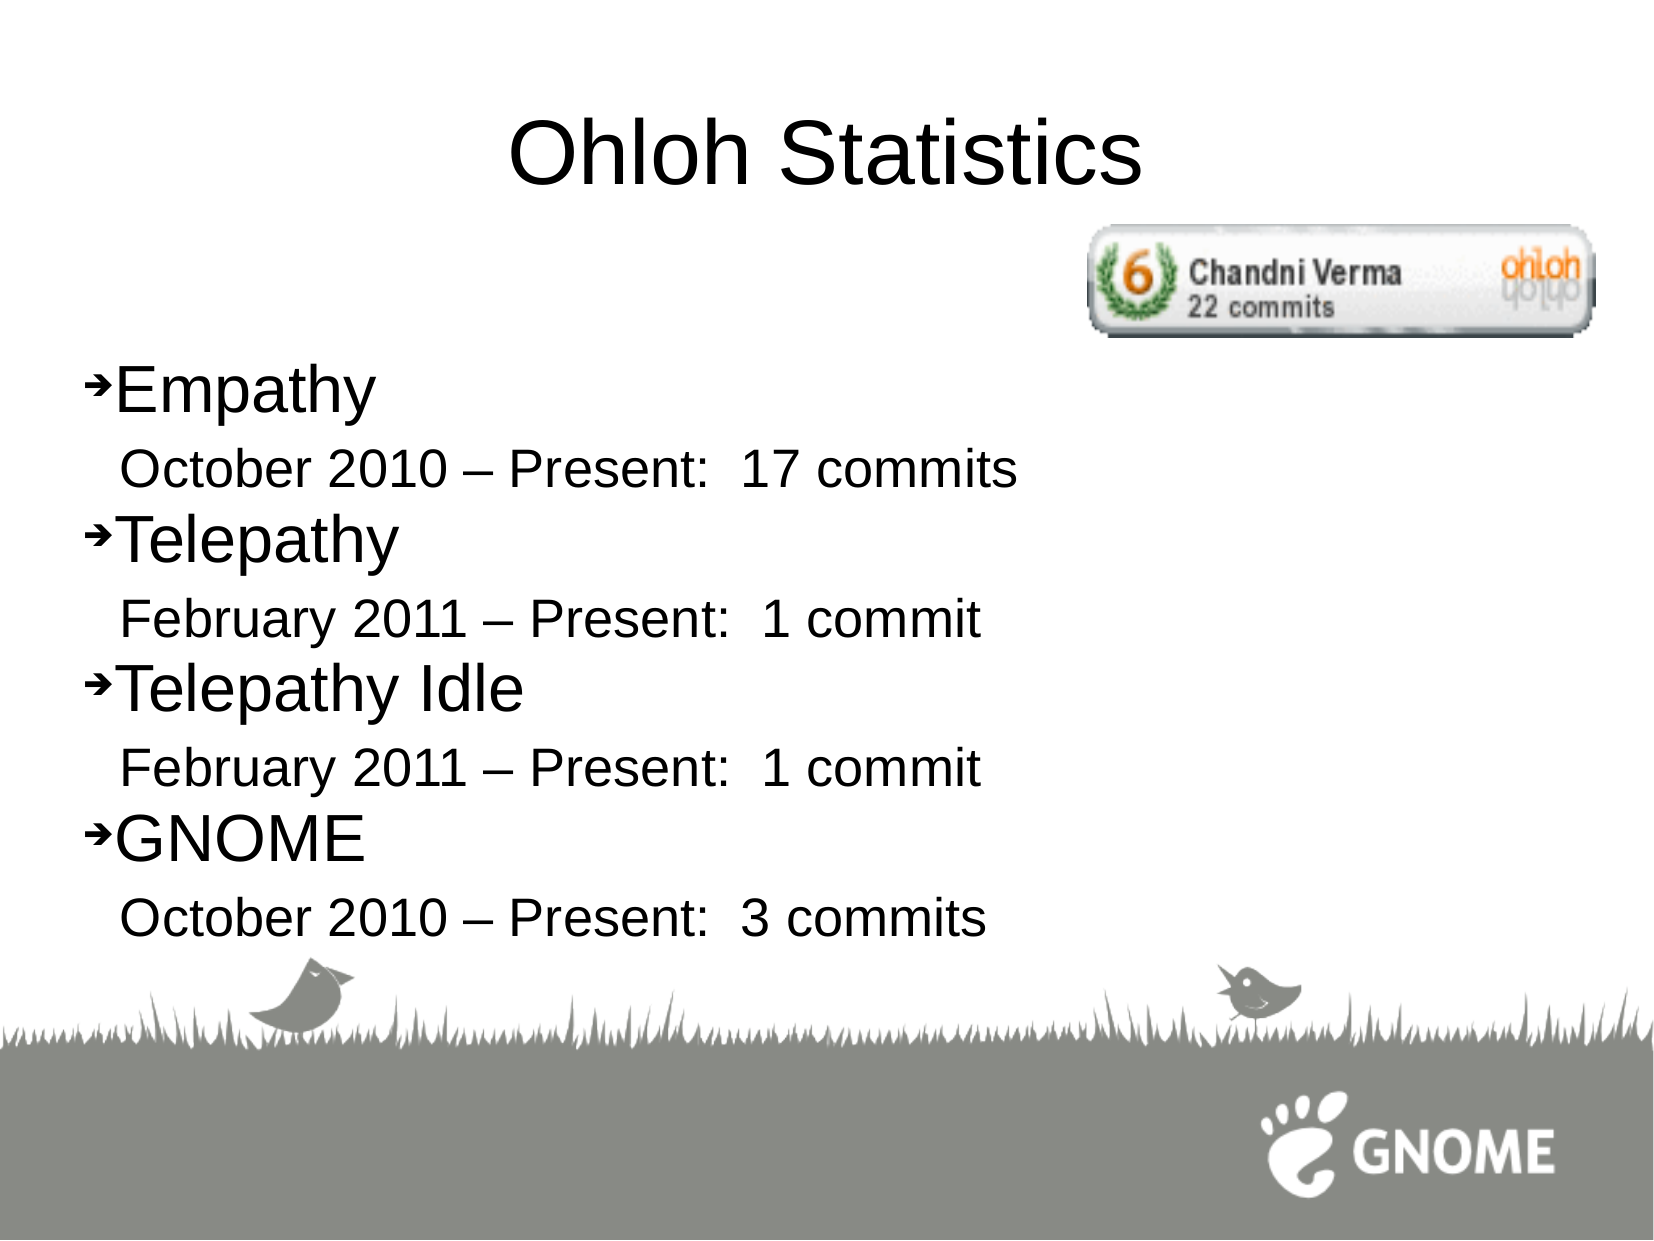

# Ohloh Statistics
Empathy
 October 2010 – Present: 17 commits
Telepathy
 February 2011 – Present: 1 commit
Telepathy Idle
 February 2011 – Present: 1 commit
GNOME
 October 2010 – Present: 3 commits